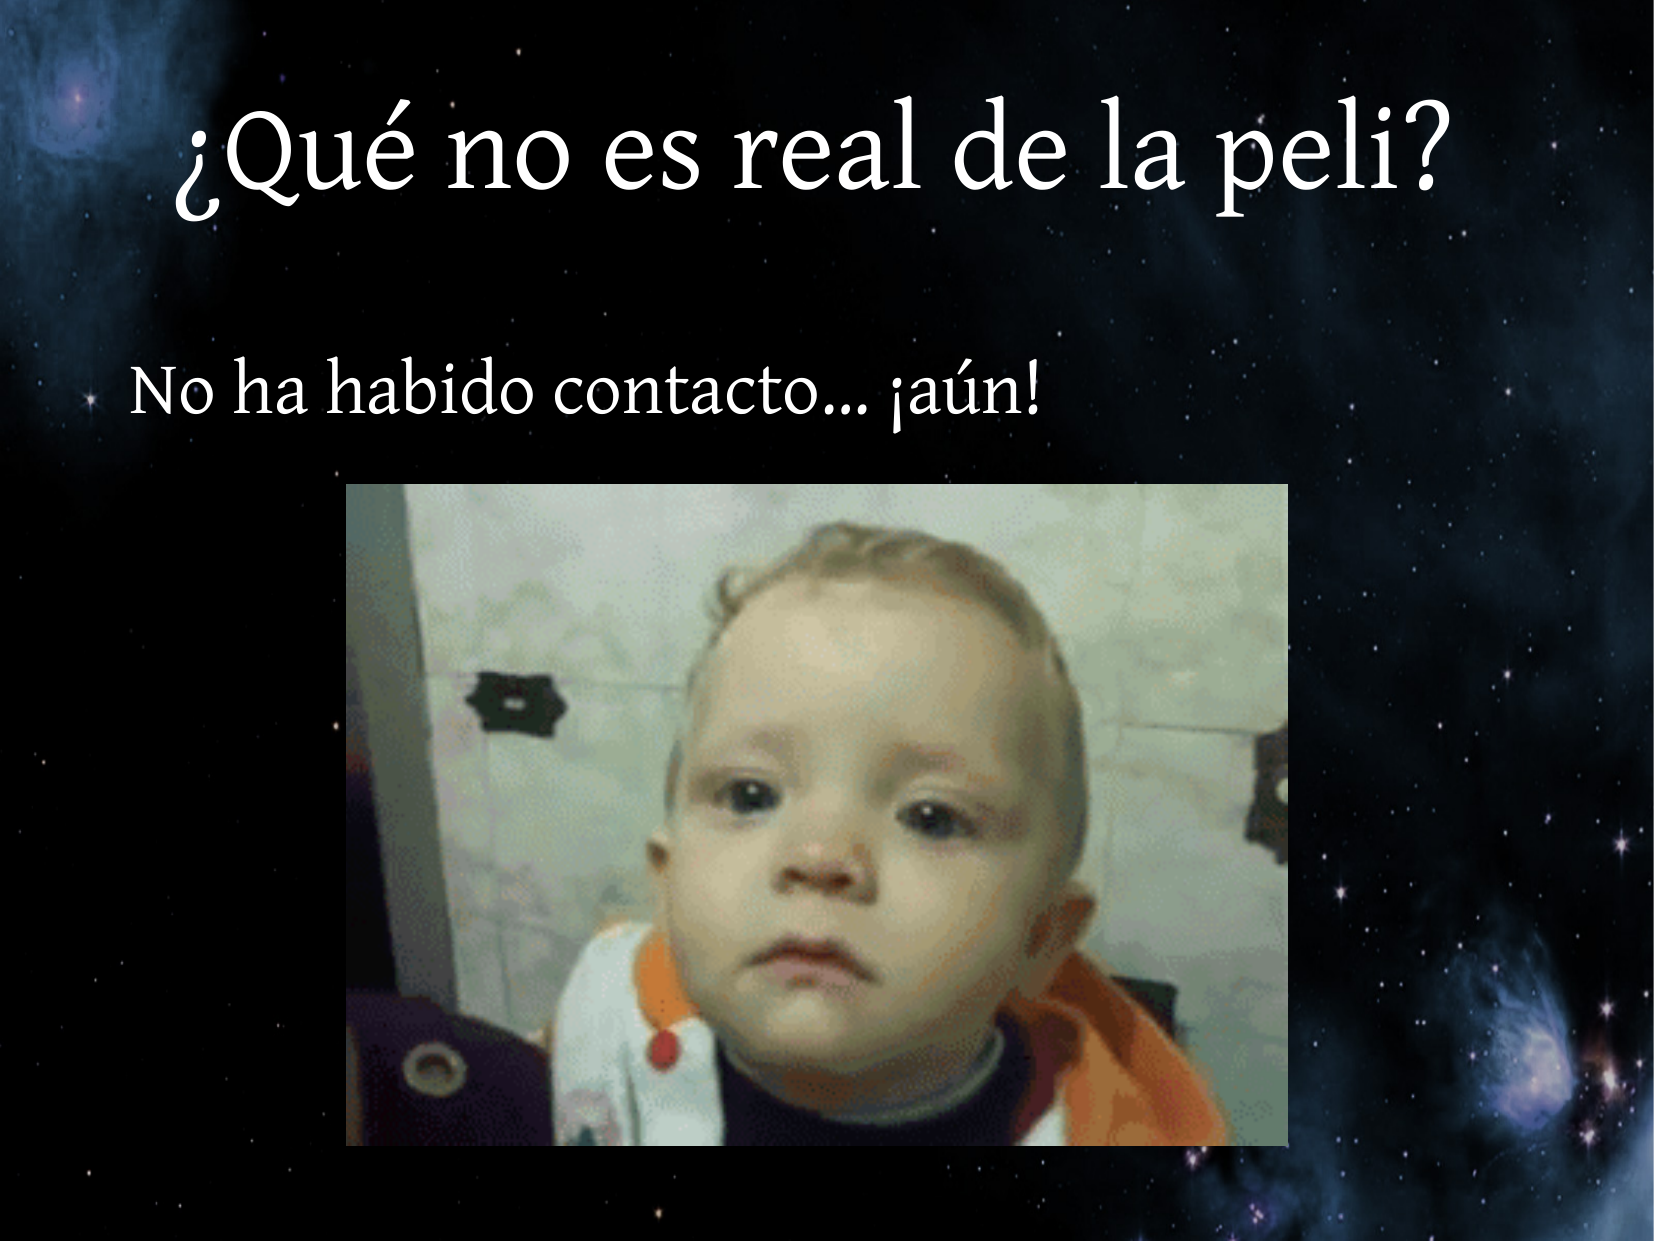

# ¿Qué no es real de la peli?
No ha habido contacto… ¡aún!